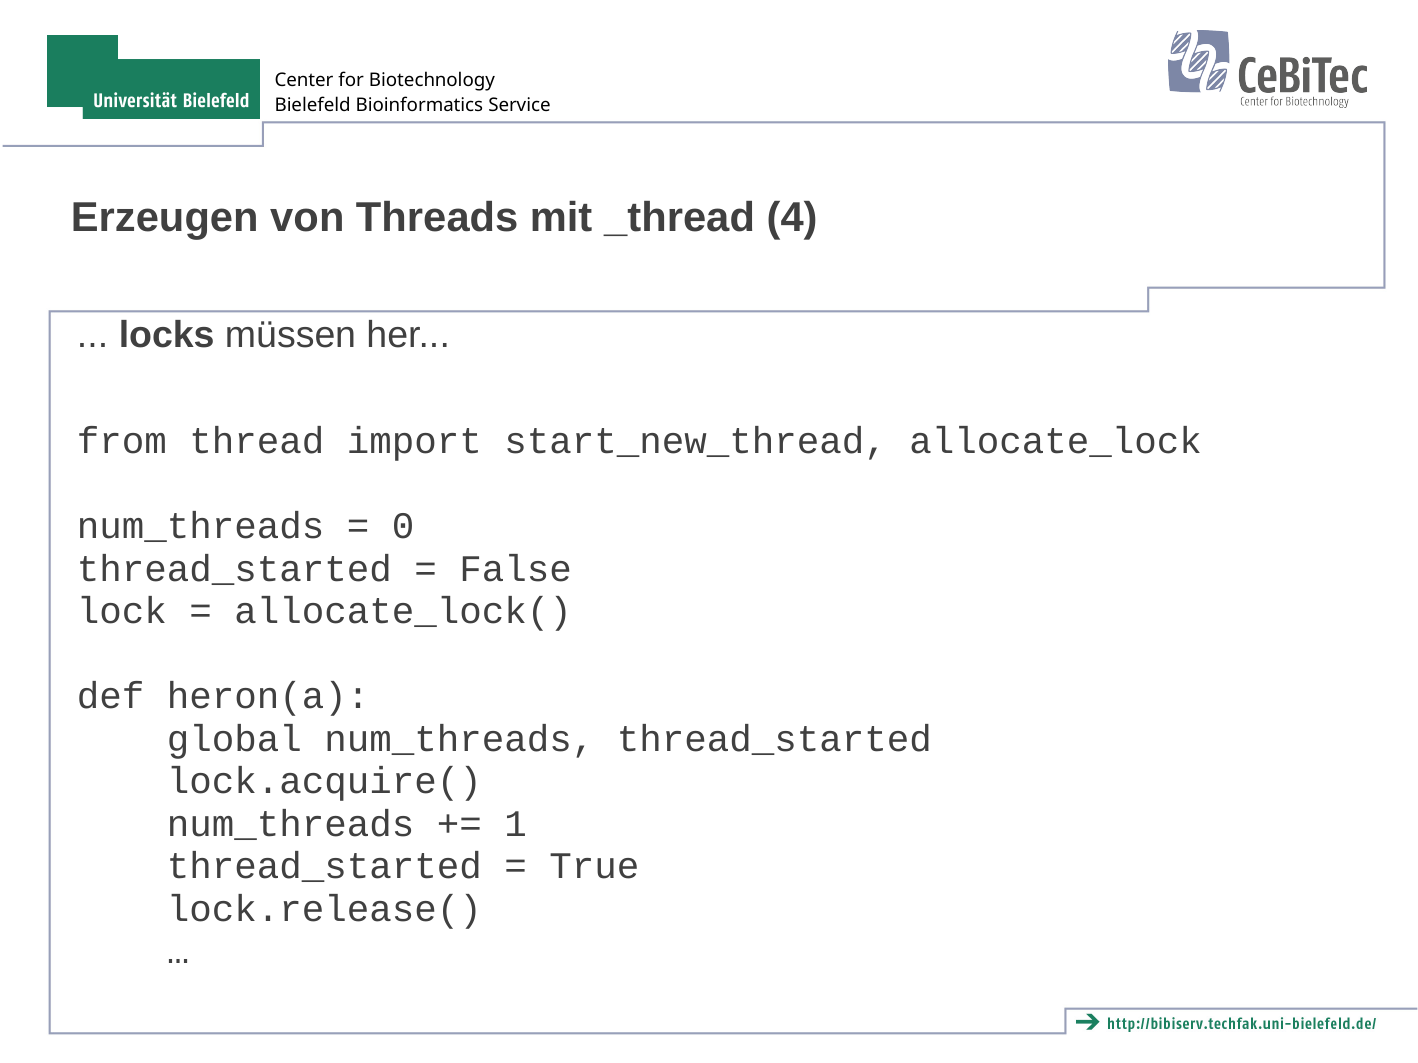

# Erzeugen von Threads mit _thread (4)
... locks müssen her...
from thread import start_new_thread, allocate_lock
num_threads = 0
thread_started = False
lock = allocate_lock()
def heron(a):
 global num_threads, thread_started
 lock.acquire()
 num_threads += 1
 thread_started = True
 lock.release()
 …